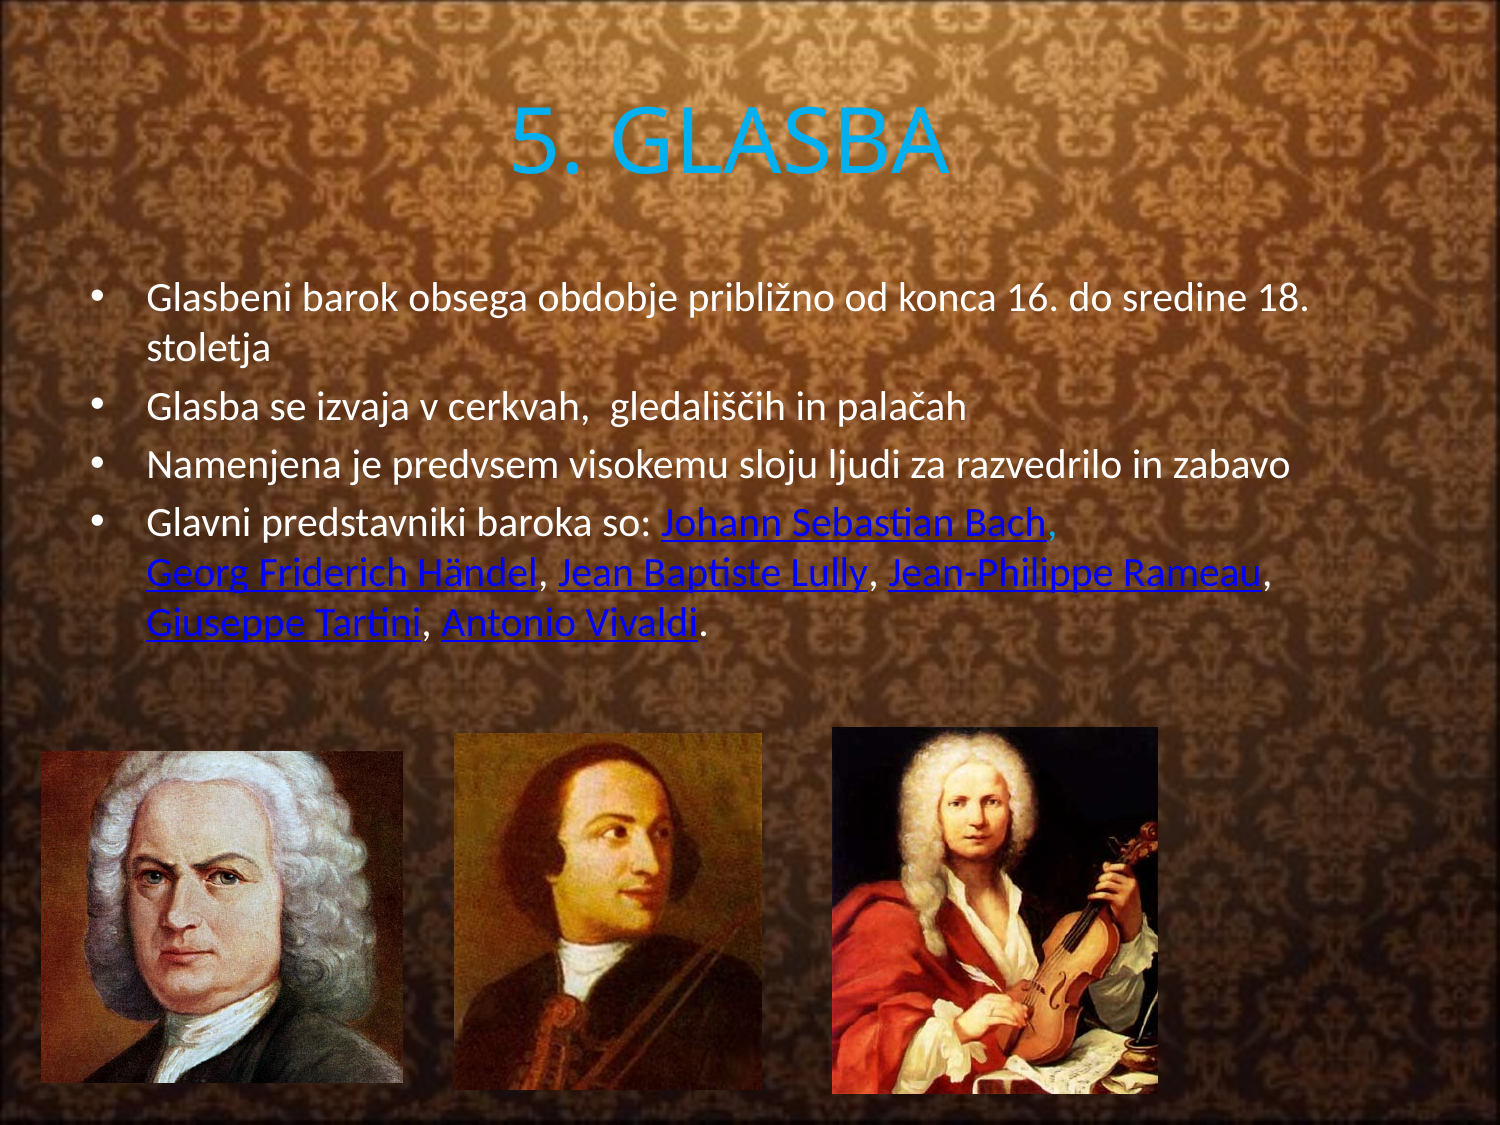

# 5. GLASBA
Glasbeni barok obsega obdobje približno od konca 16. do sredine 18. stoletja
Glasba se izvaja v cerkvah,  gledališčih in palačah
Namenjena je predvsem visokemu sloju ljudi za razvedrilo in zabavo
Glavni predstavniki baroka so: Johann Sebastian Bach, Georg Friderich Händel, Jean Baptiste Lully, Jean-Philippe Rameau, Giuseppe Tartini, Antonio Vivaldi.